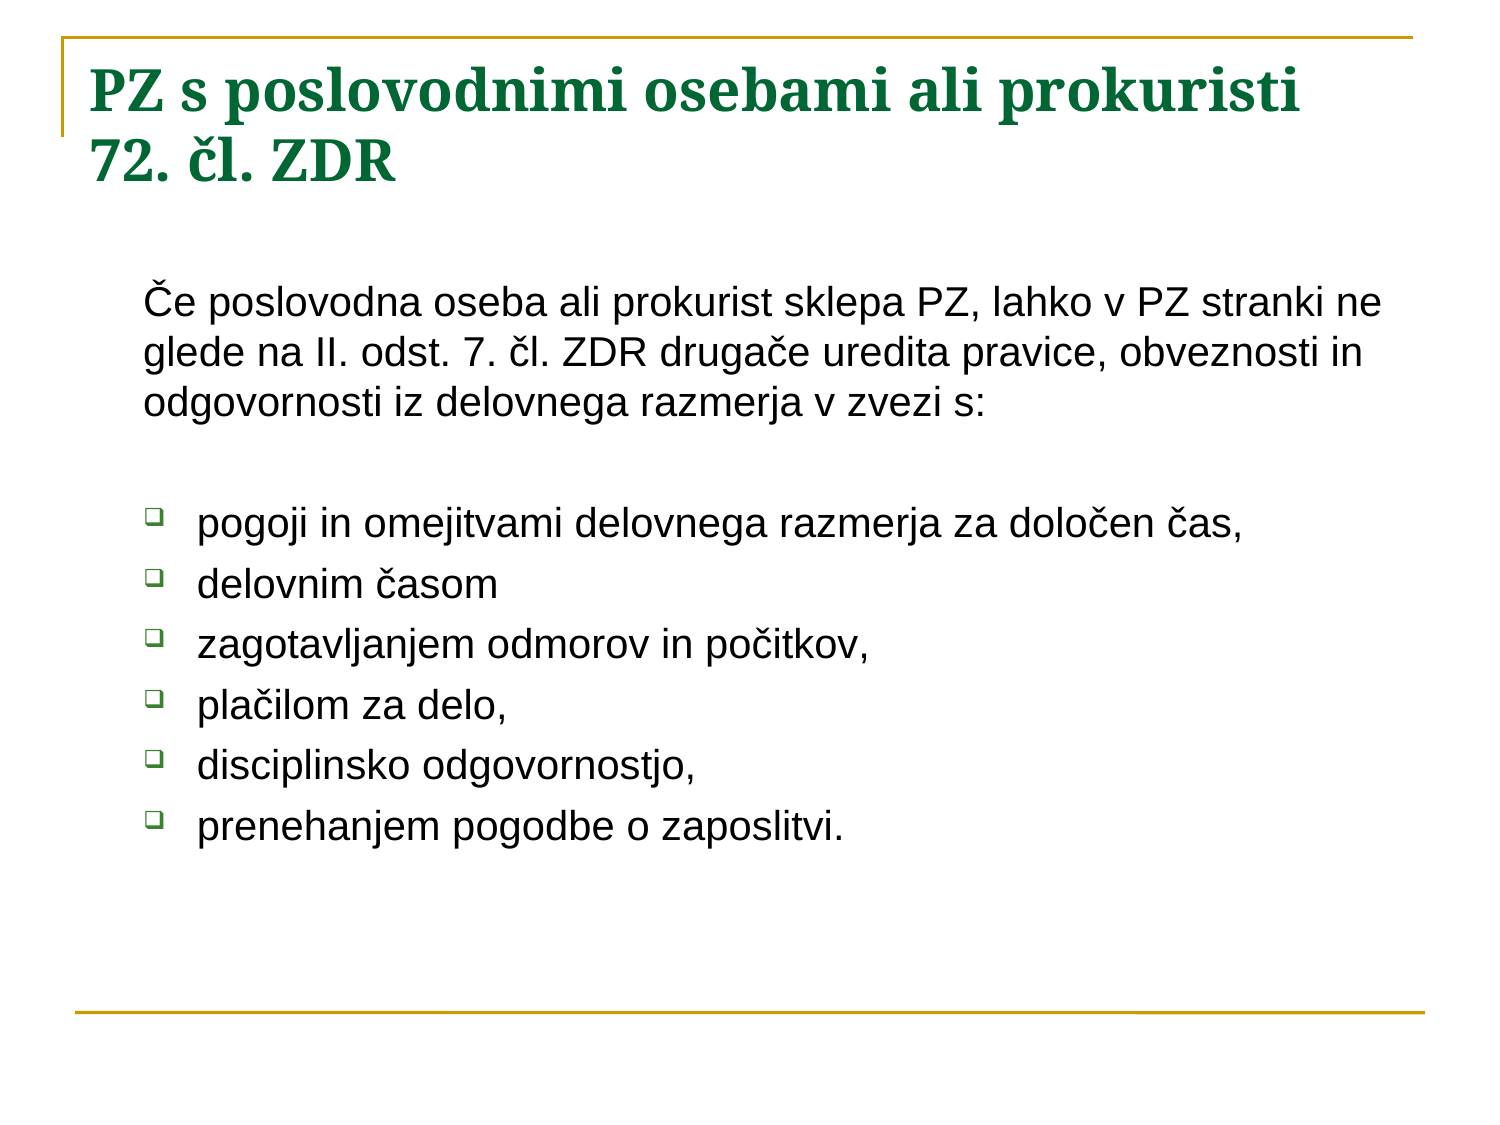

# PZ s poslovodnimi osebami ali prokuristi 72. čl. ZDR
	Če poslovodna oseba ali prokurist sklepa PZ, lahko v PZ stranki ne glede na II. odst. 7. čl. ZDR drugače uredita pravice, obveznosti in odgovornosti iz delovnega razmerja v zvezi s:
pogoji in omejitvami delovnega razmerja za določen čas,
delovnim časom
zagotavljanjem odmorov in počitkov,
plačilom za delo,
disciplinsko odgovornostjo,
prenehanjem pogodbe o zaposlitvi.